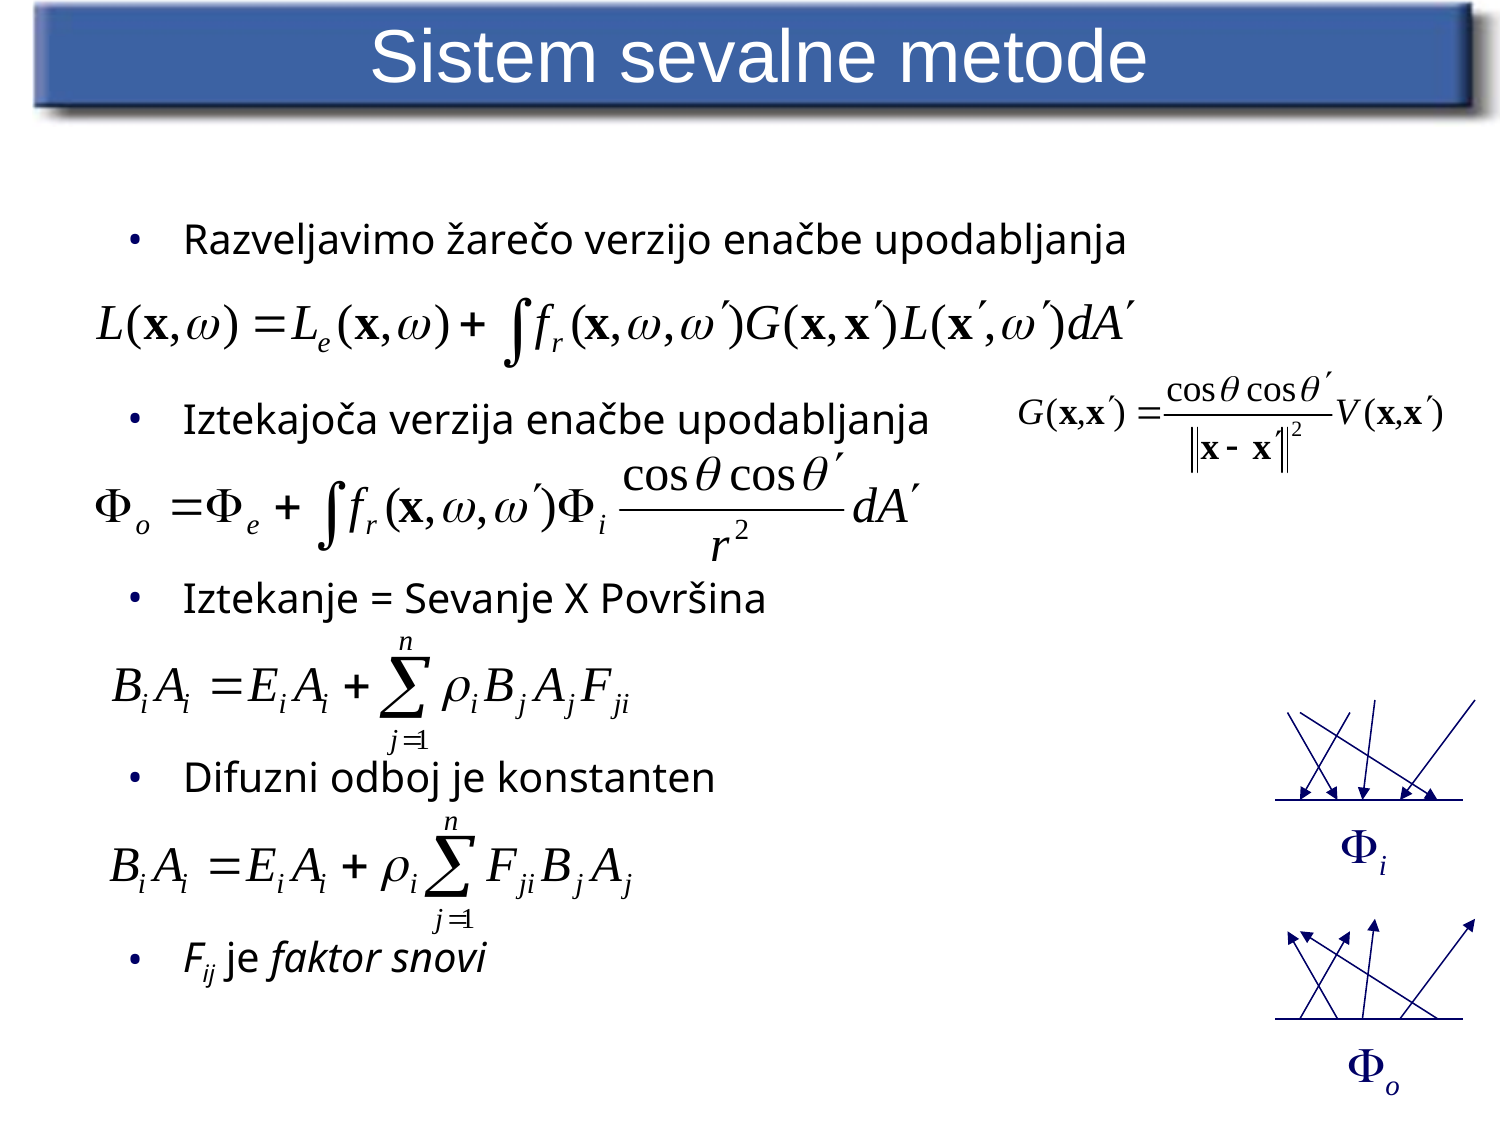

# Sistem sevalne metode
Razveljavimo žarečo verzijo enačbe upodabljanja
Iztekajoča verzija enačbe upodabljanja
Iztekanje = Sevanje X Površina
Difuzni odboj je konstanten
Fij je faktor snovi
i
o